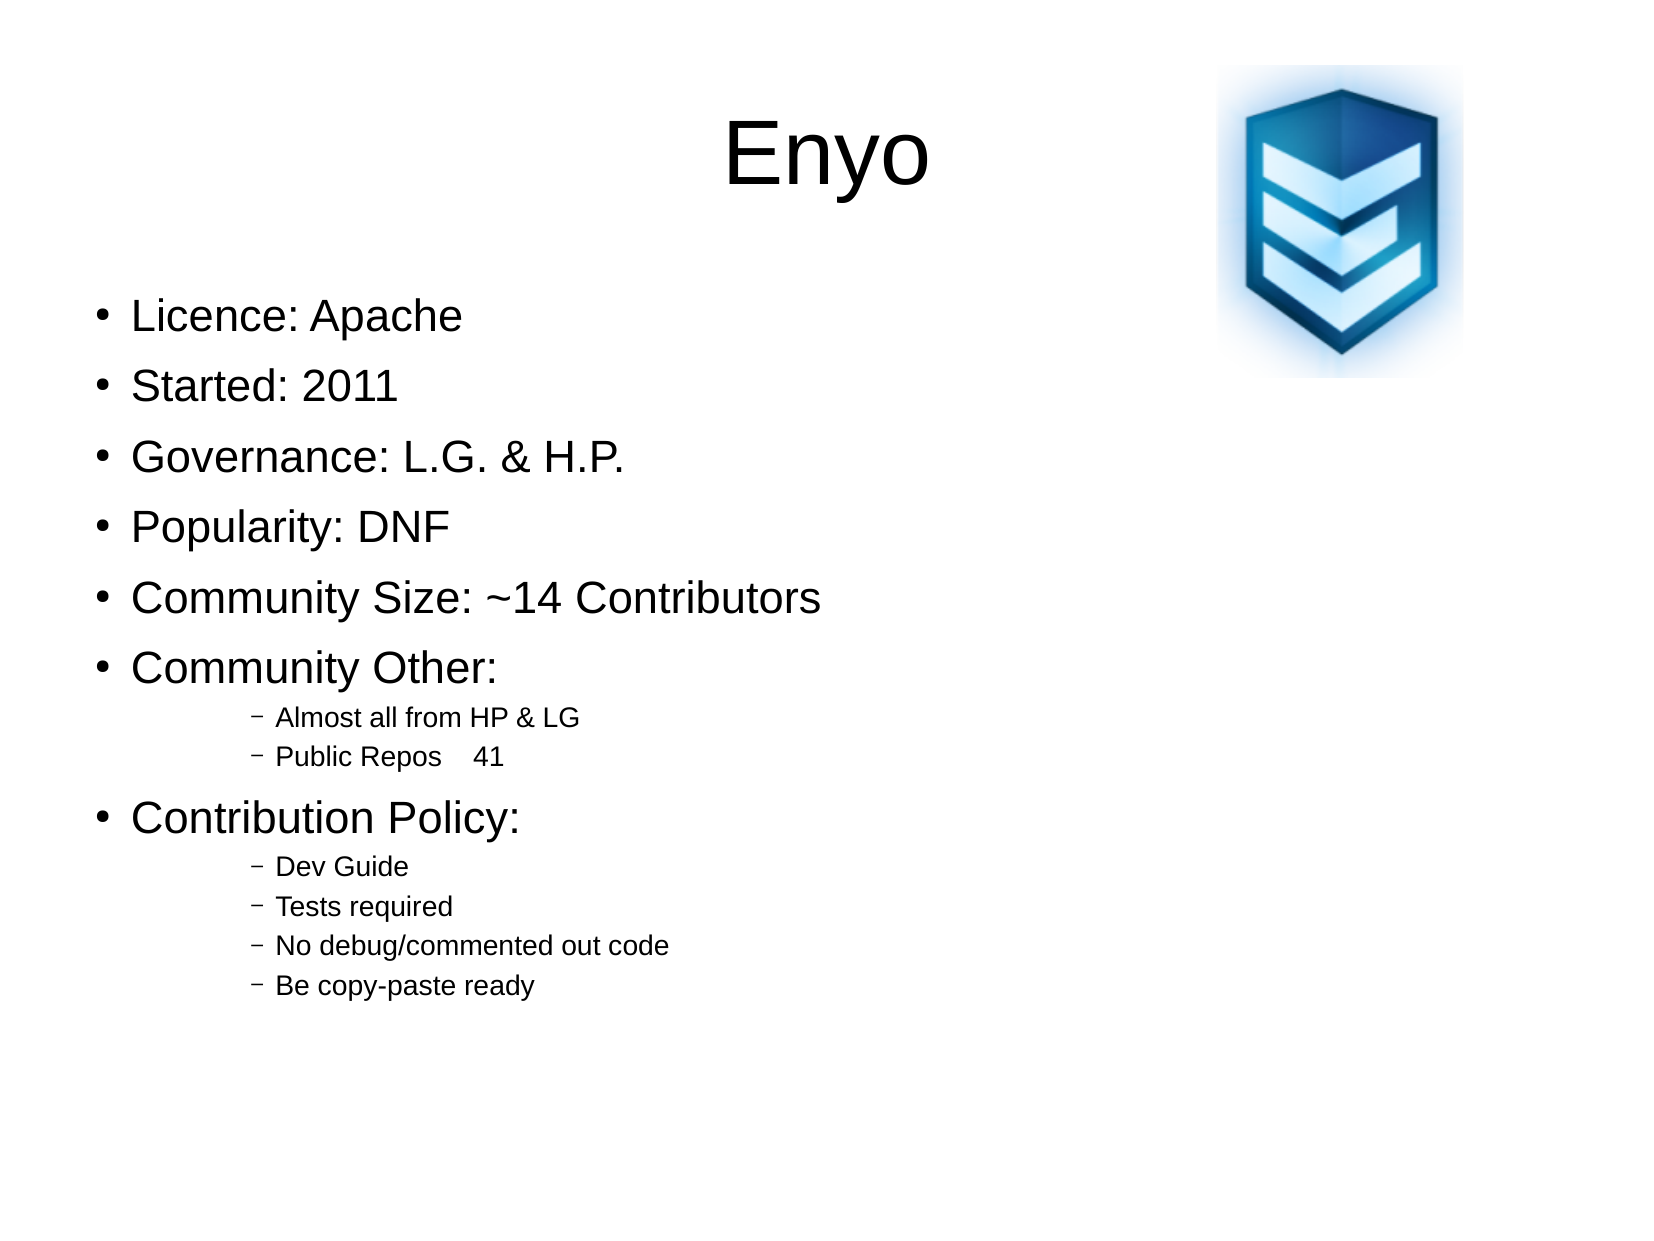

# Enyo
Licence: Apache
Started: 2011
Governance: L.G. & H.P.
Popularity: DNF
Community Size: ~14 Contributors
Community Other:
Almost all from HP & LG
Public Repos 41
Contribution Policy:
Dev Guide
Tests required
No debug/commented out code
Be copy-paste ready